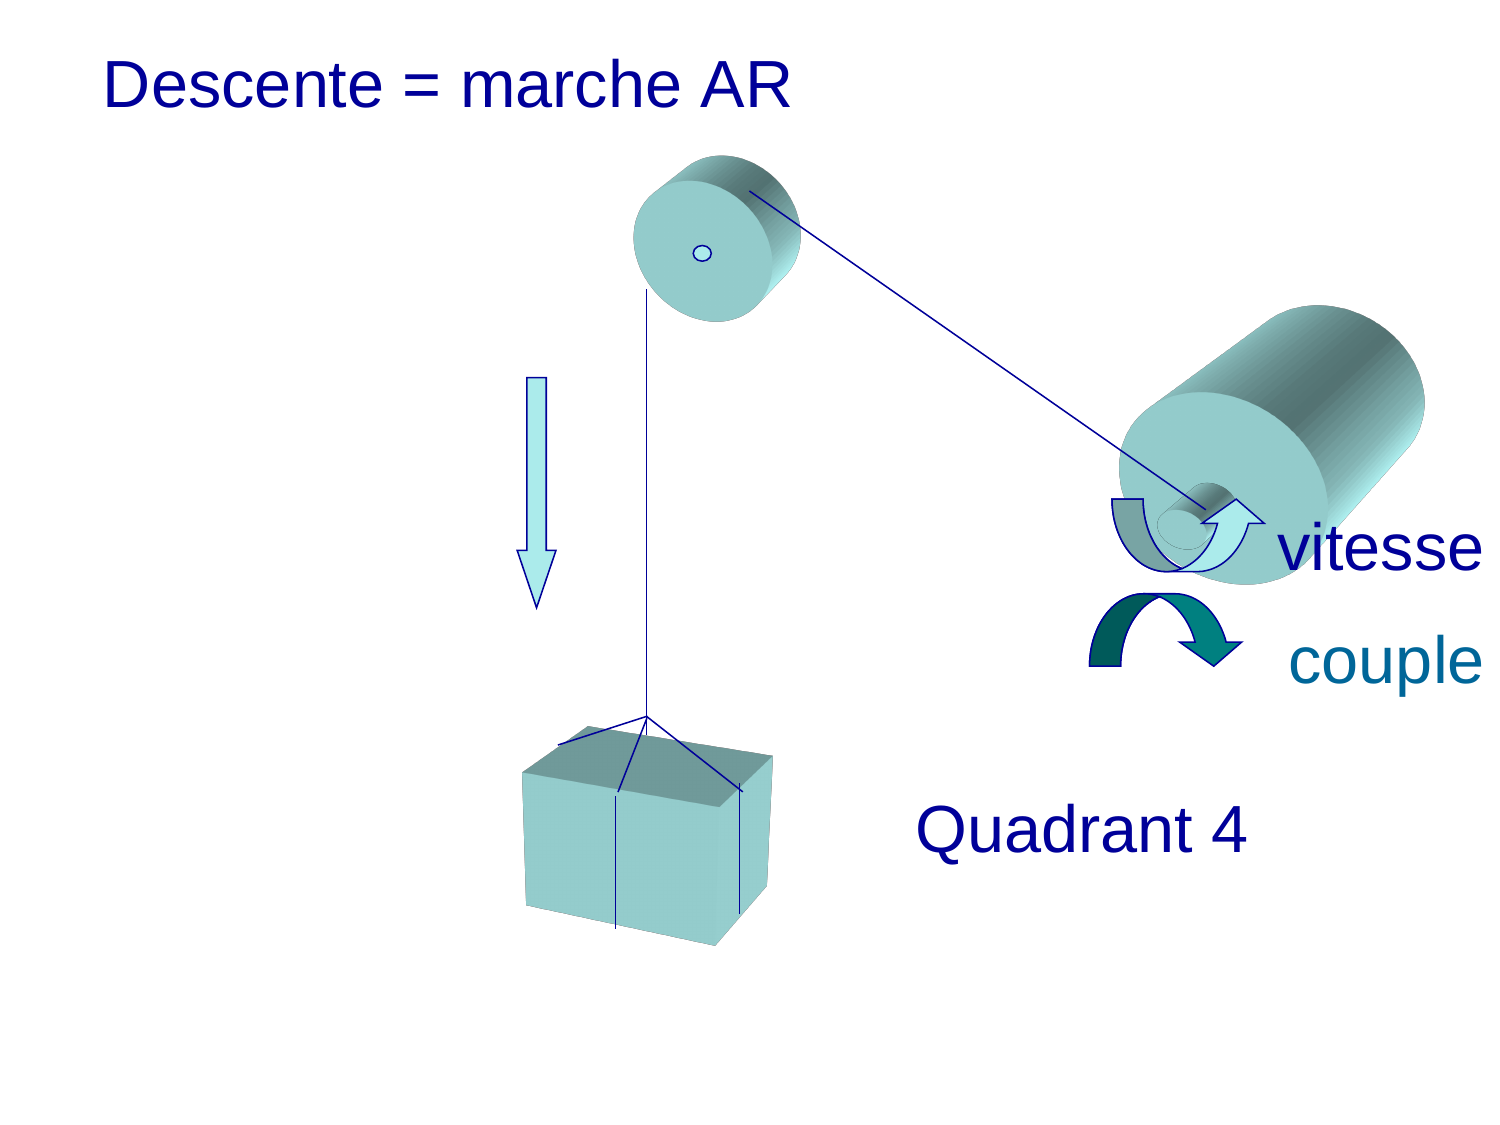

Descente = marche AR
vitesse
couple
Quadrant 4